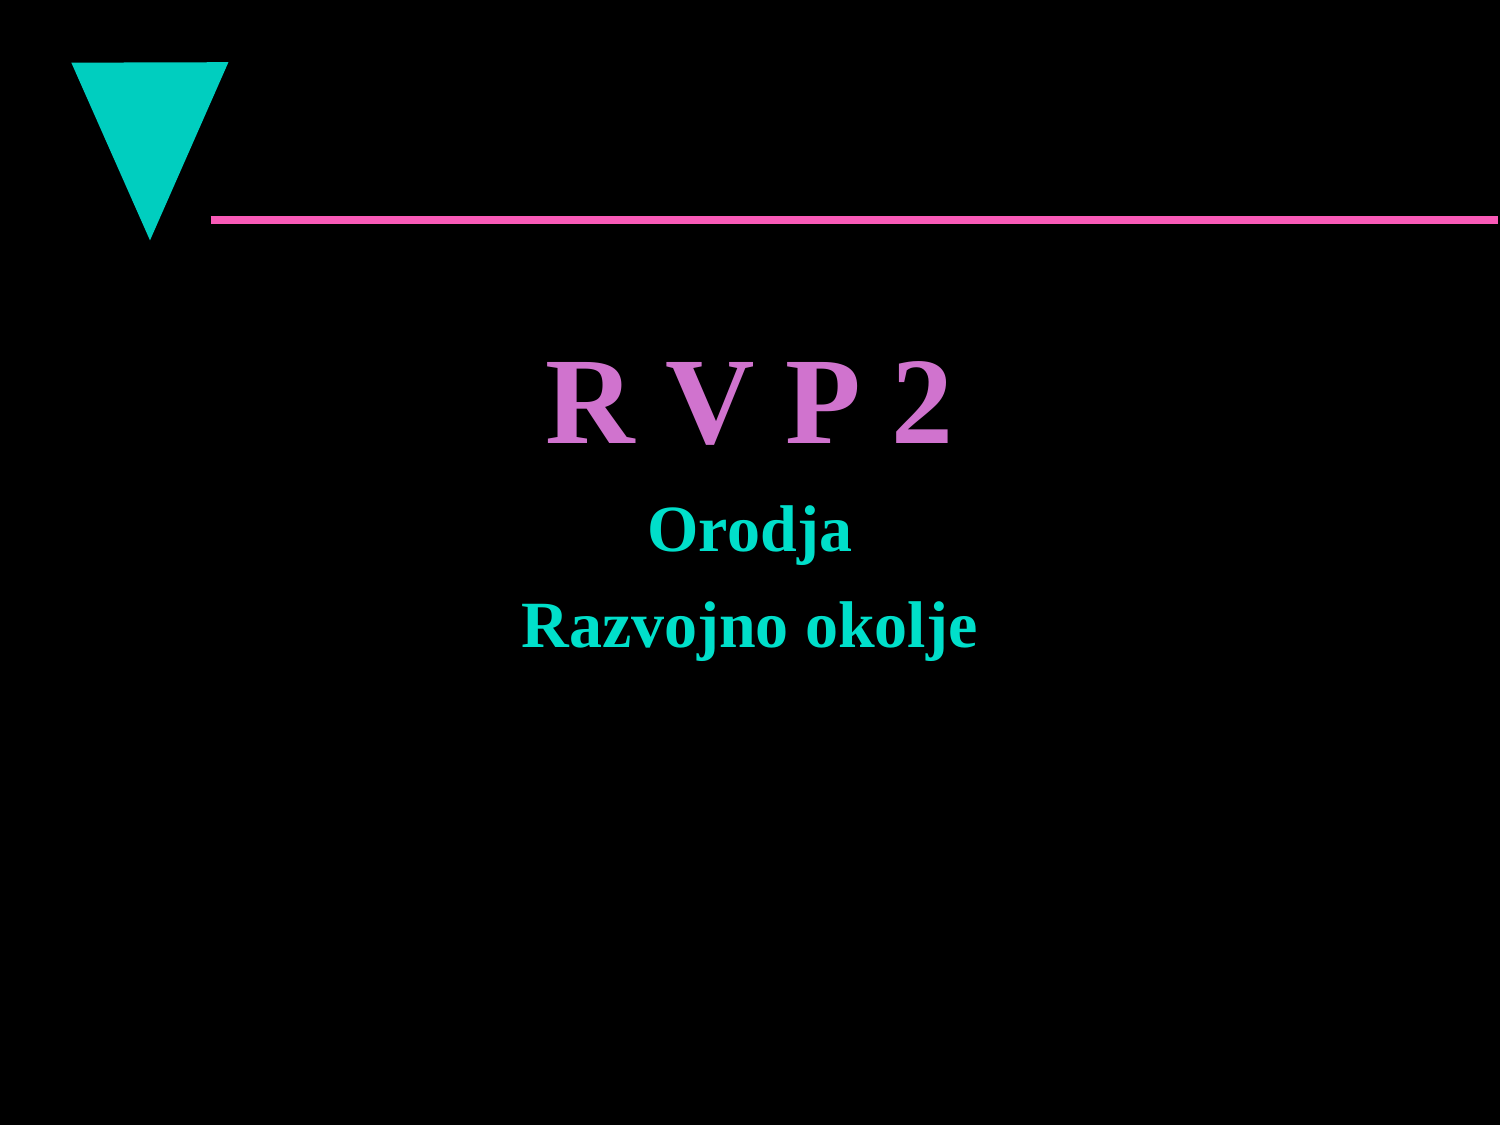

# R V P 2
Orodja
Razvojno okolje
RVP2
Orodja - Razvojno okolje (Window Maker)
1